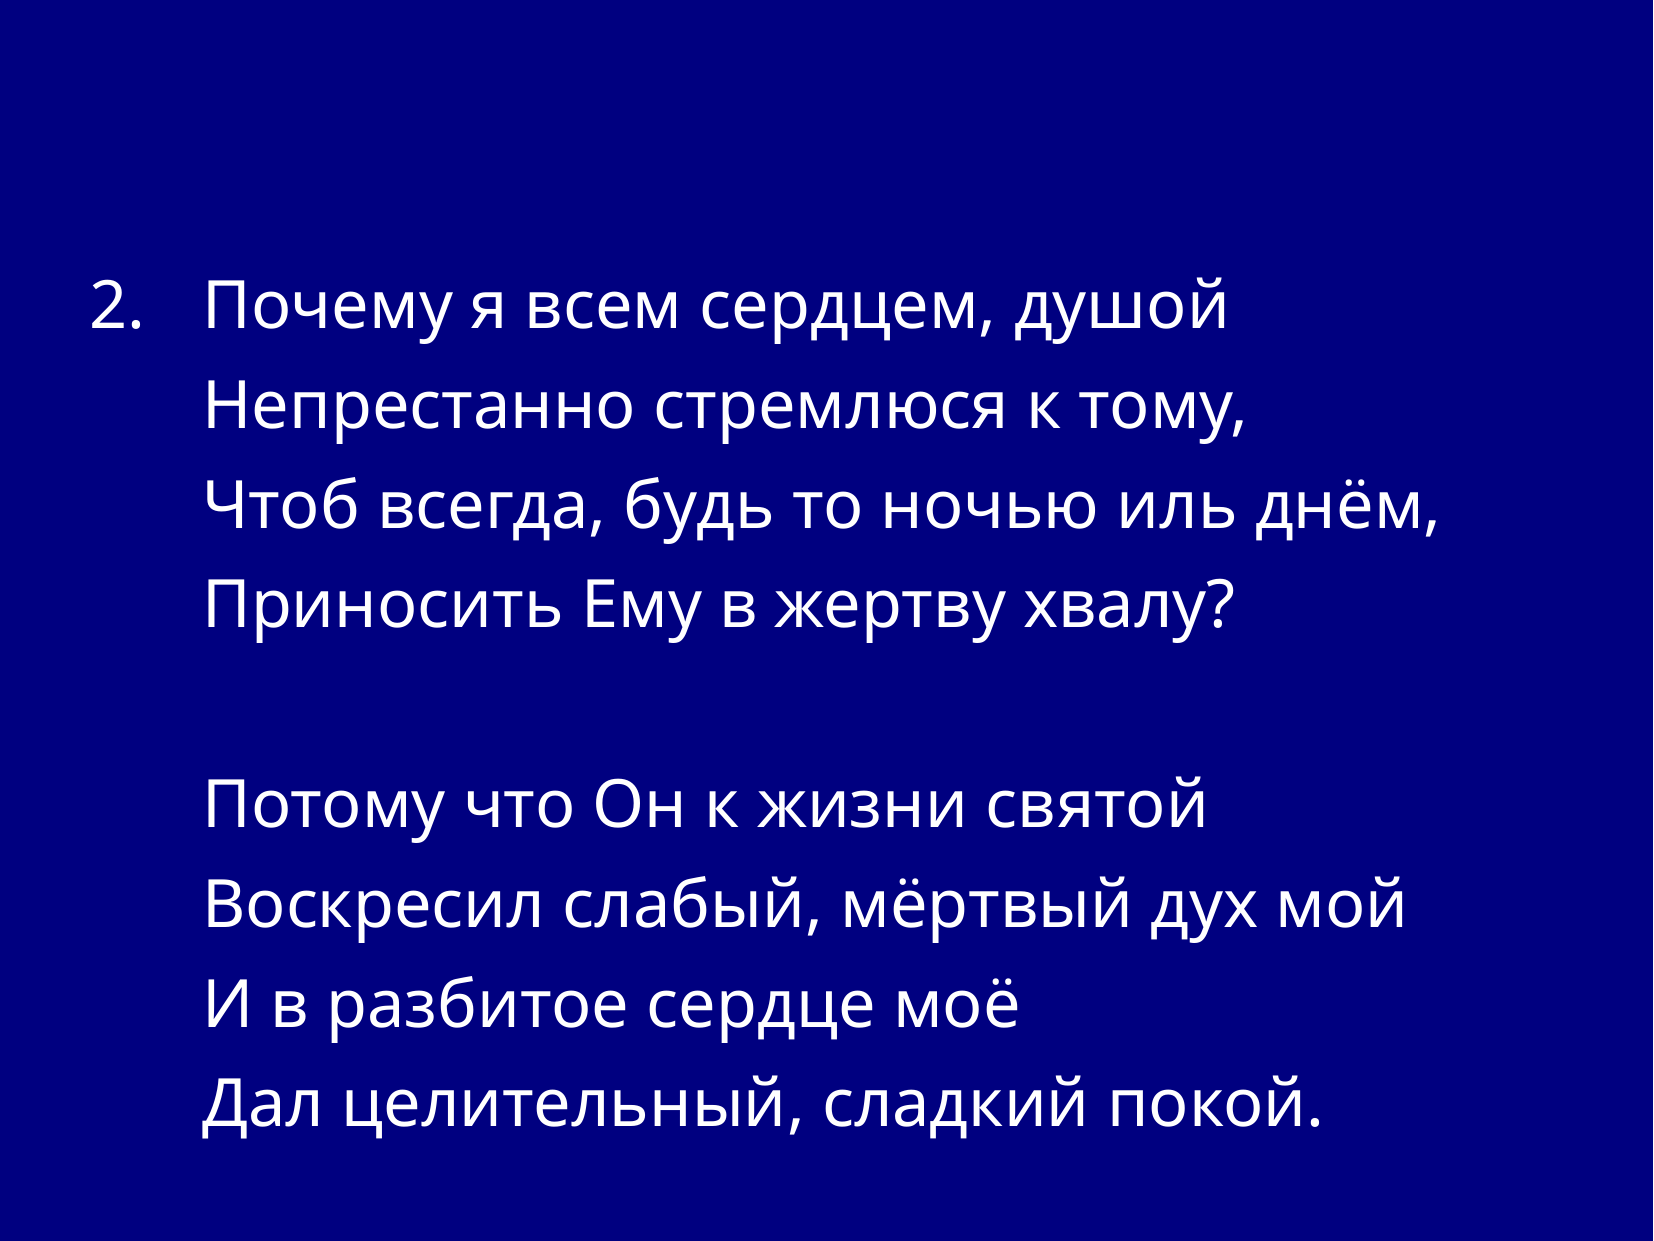

2.	Почему я всем сердцем, душой
	Непрестанно стремлюся к тому,
	Чтоб всегда, будь то ночью иль днём,
	Приносить Ему в жертву хвалу?
	Потому что Он к жизни святой
	Воскресил слабый, мёртвый дух мой
	И в разбитое сердце моё
	Дал целительный, сладкий покой.